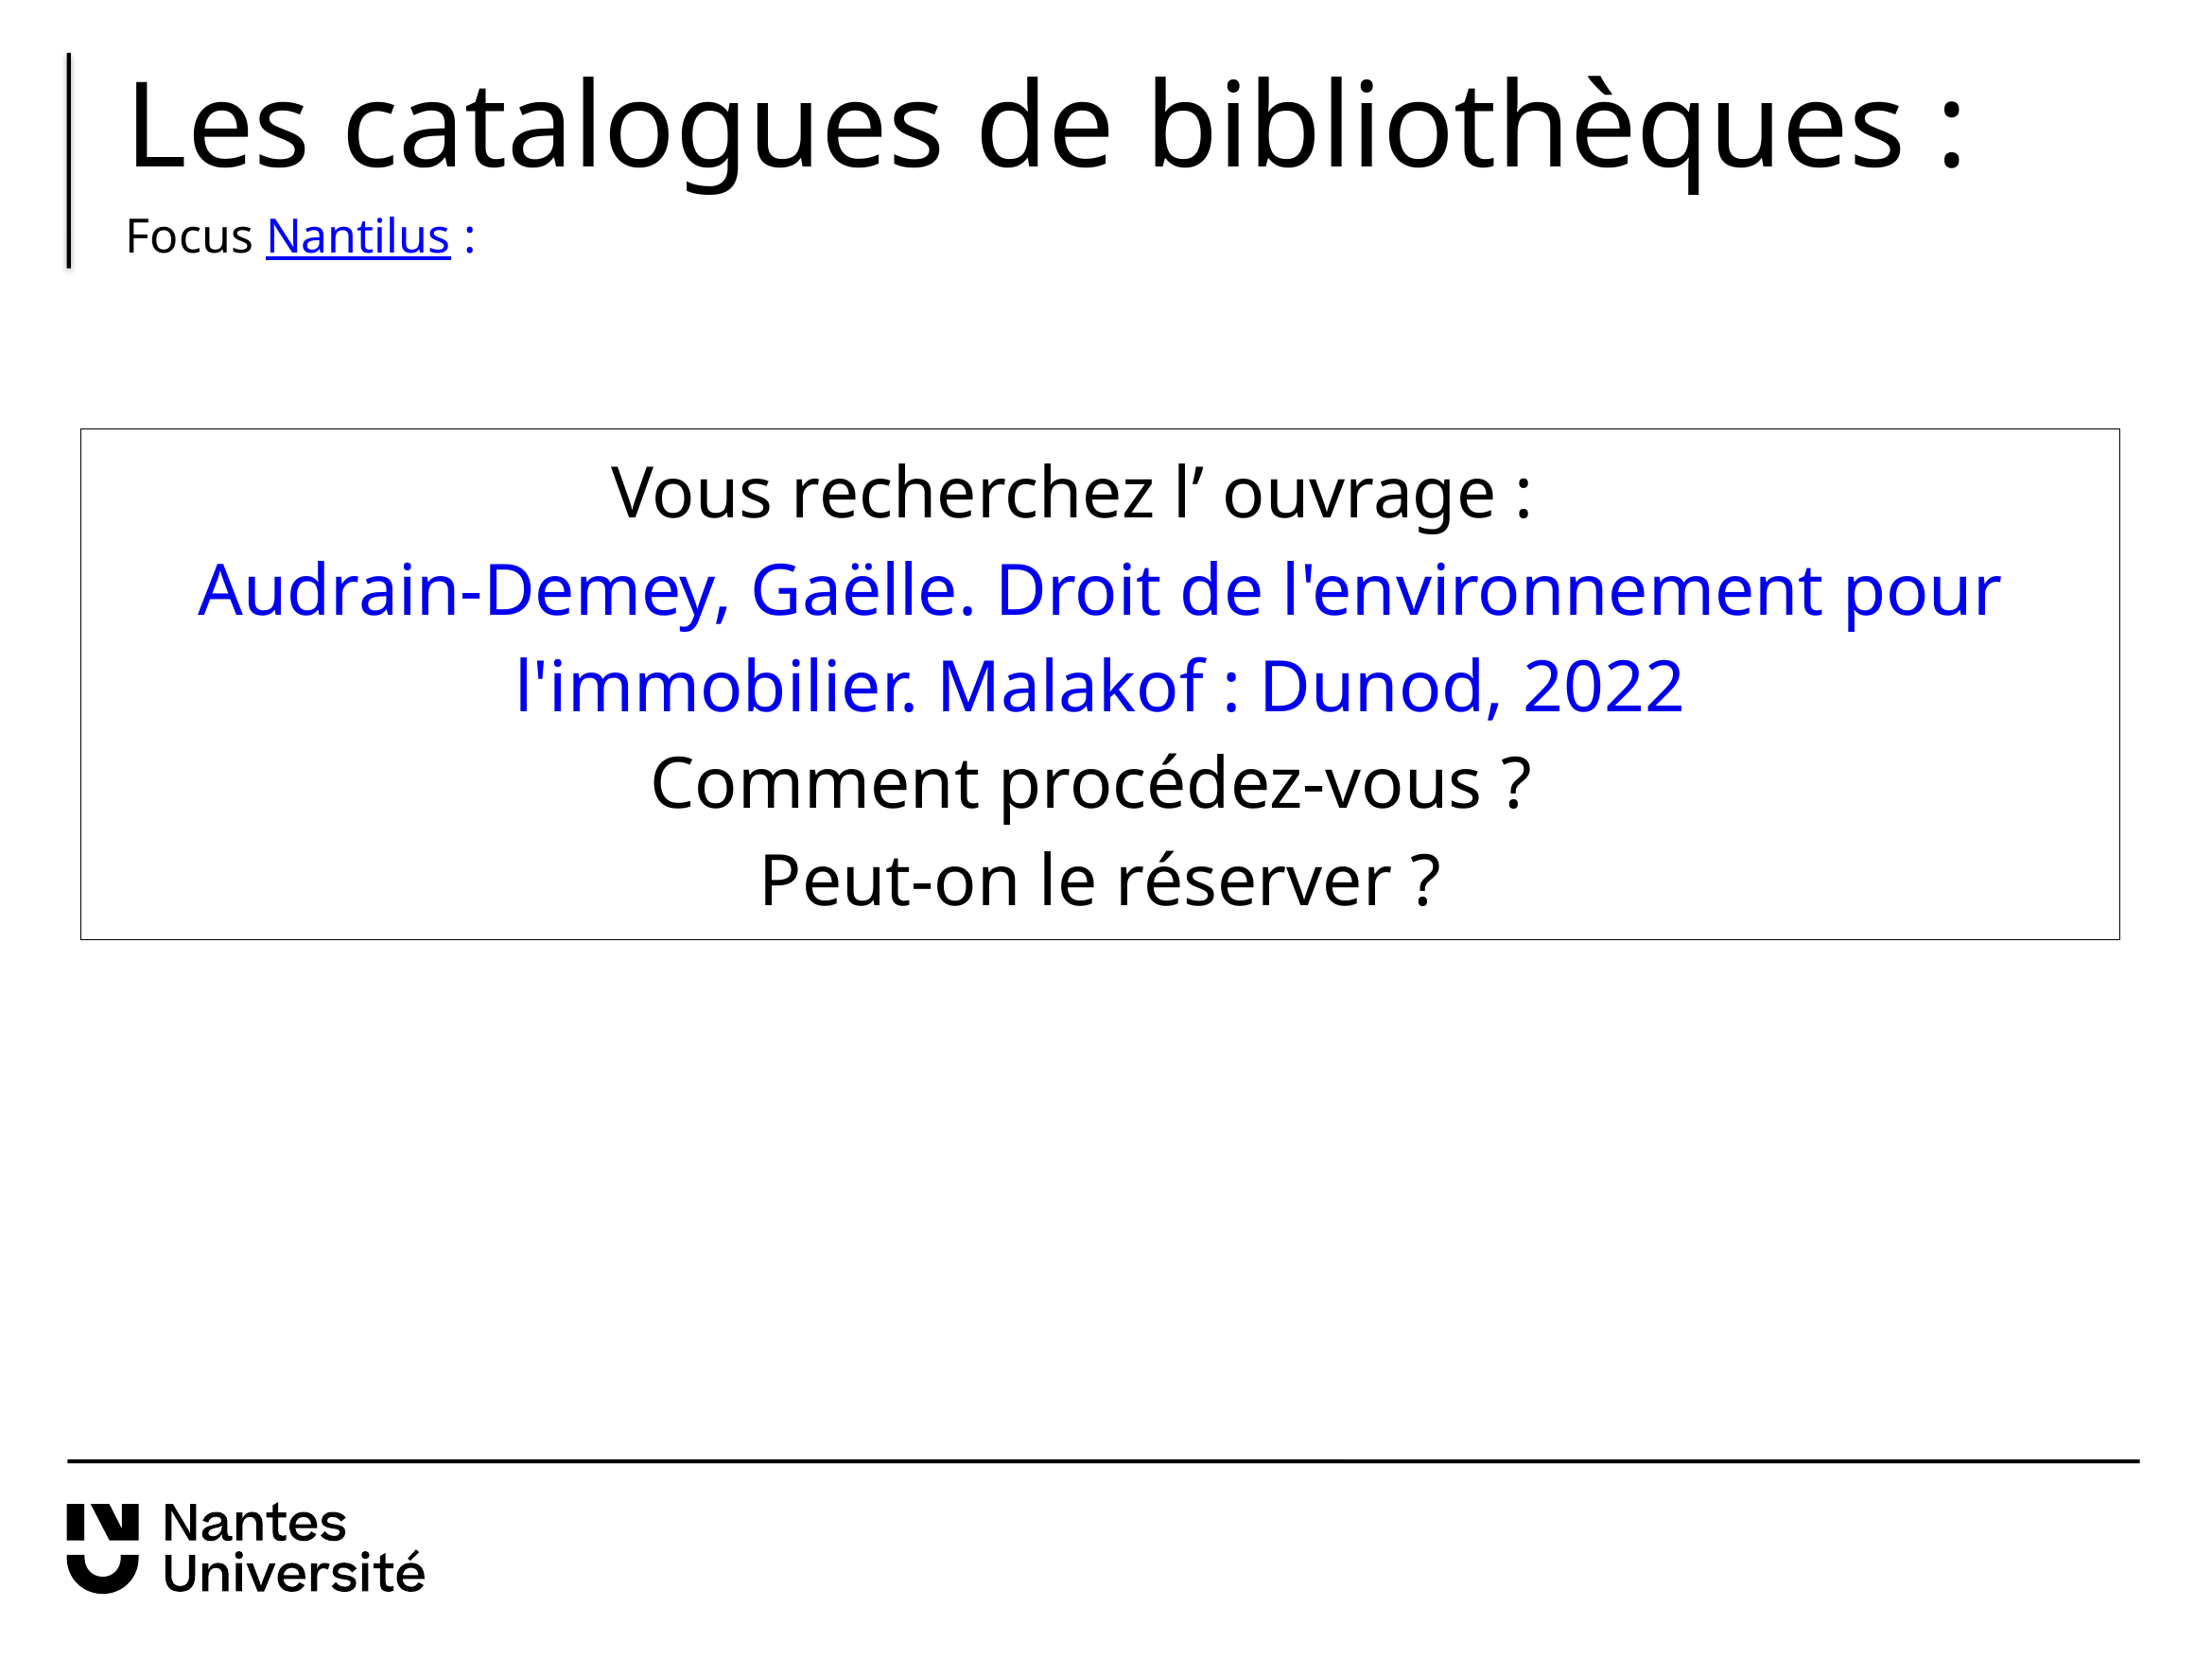

Les catalogues de bibliothèques :
Focus Nantilus :
Vous recherchez l’ ouvrage :
Audrain-Demey, Gaëlle. Droit de l'environnement pour l'immobilier. Malakof : Dunod, 2022
Comment procédez-vous ?
Peut-on le réserver ?